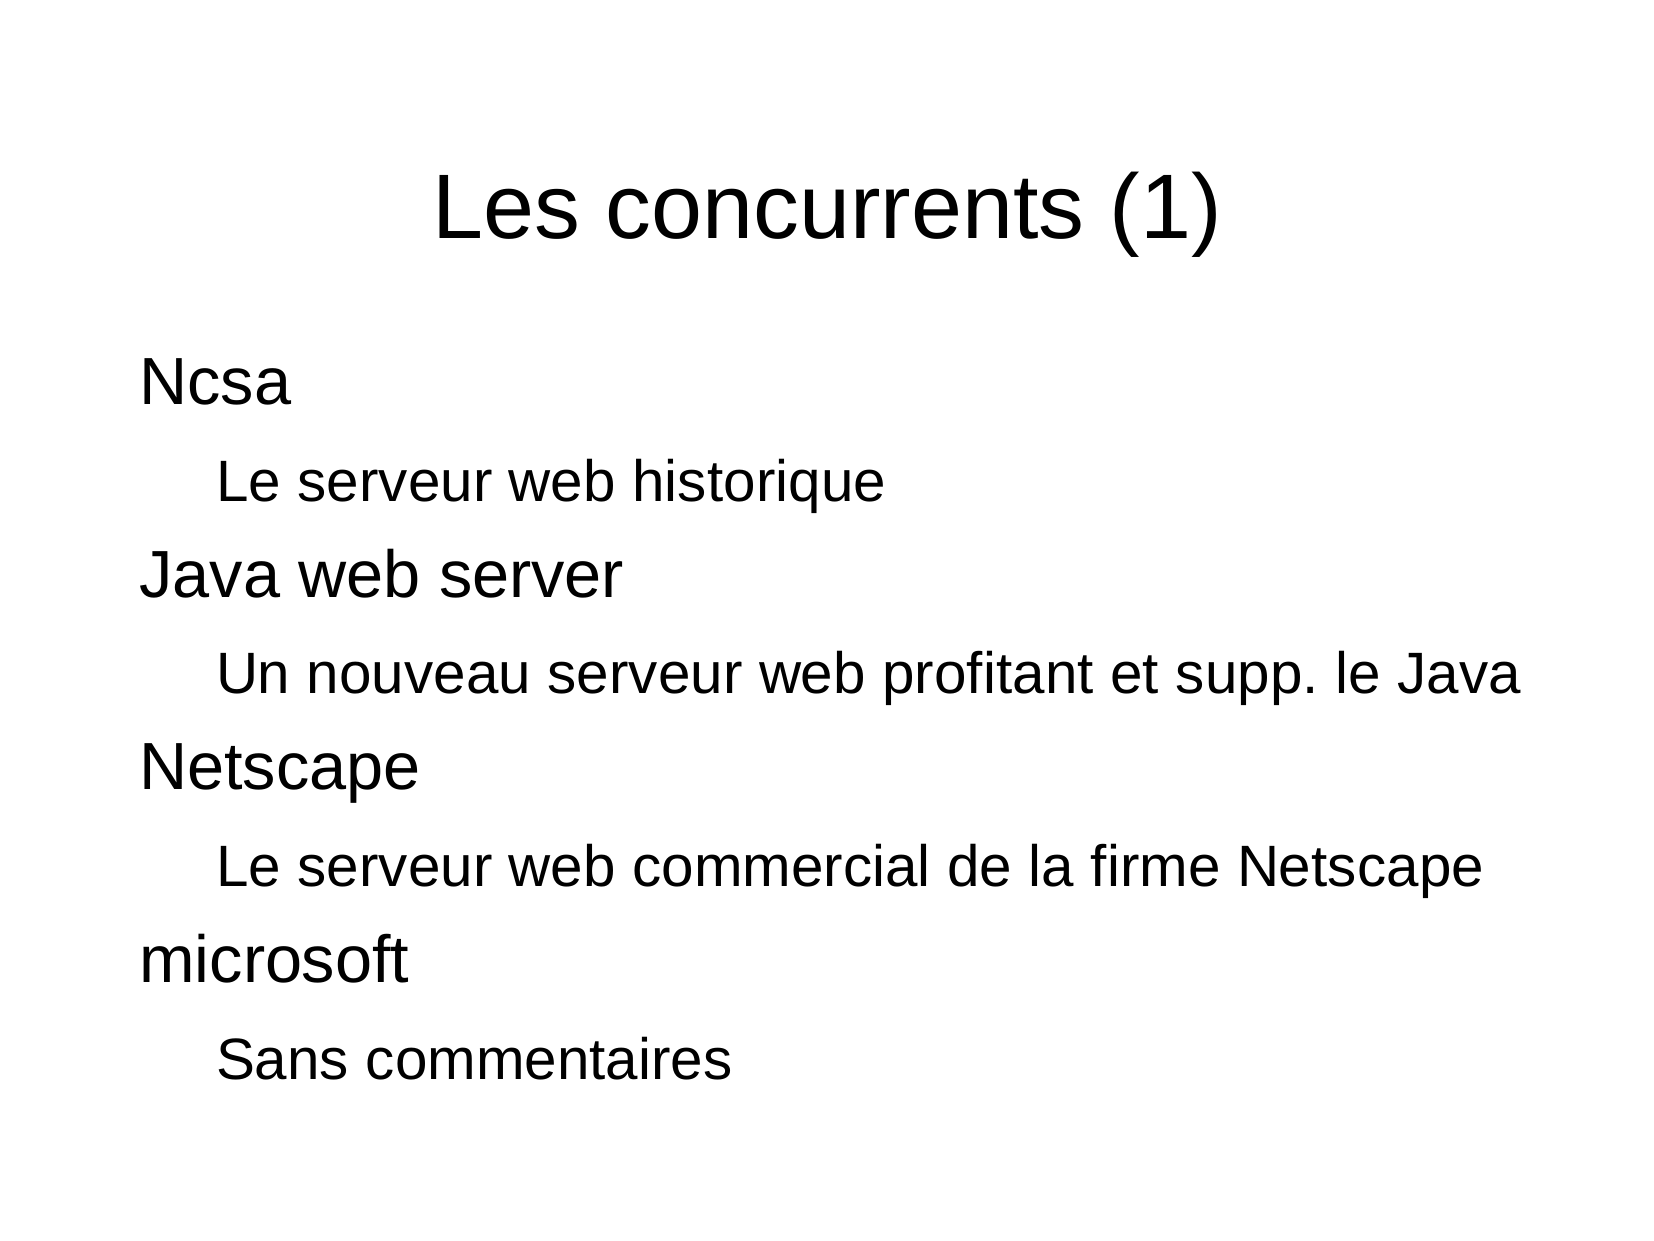

# Les concurrents (1)
Ncsa
Le serveur web historique
Java web server
Un nouveau serveur web profitant et supp. le Java
Netscape
Le serveur web commercial de la firme Netscape
microsoft
Sans commentaires